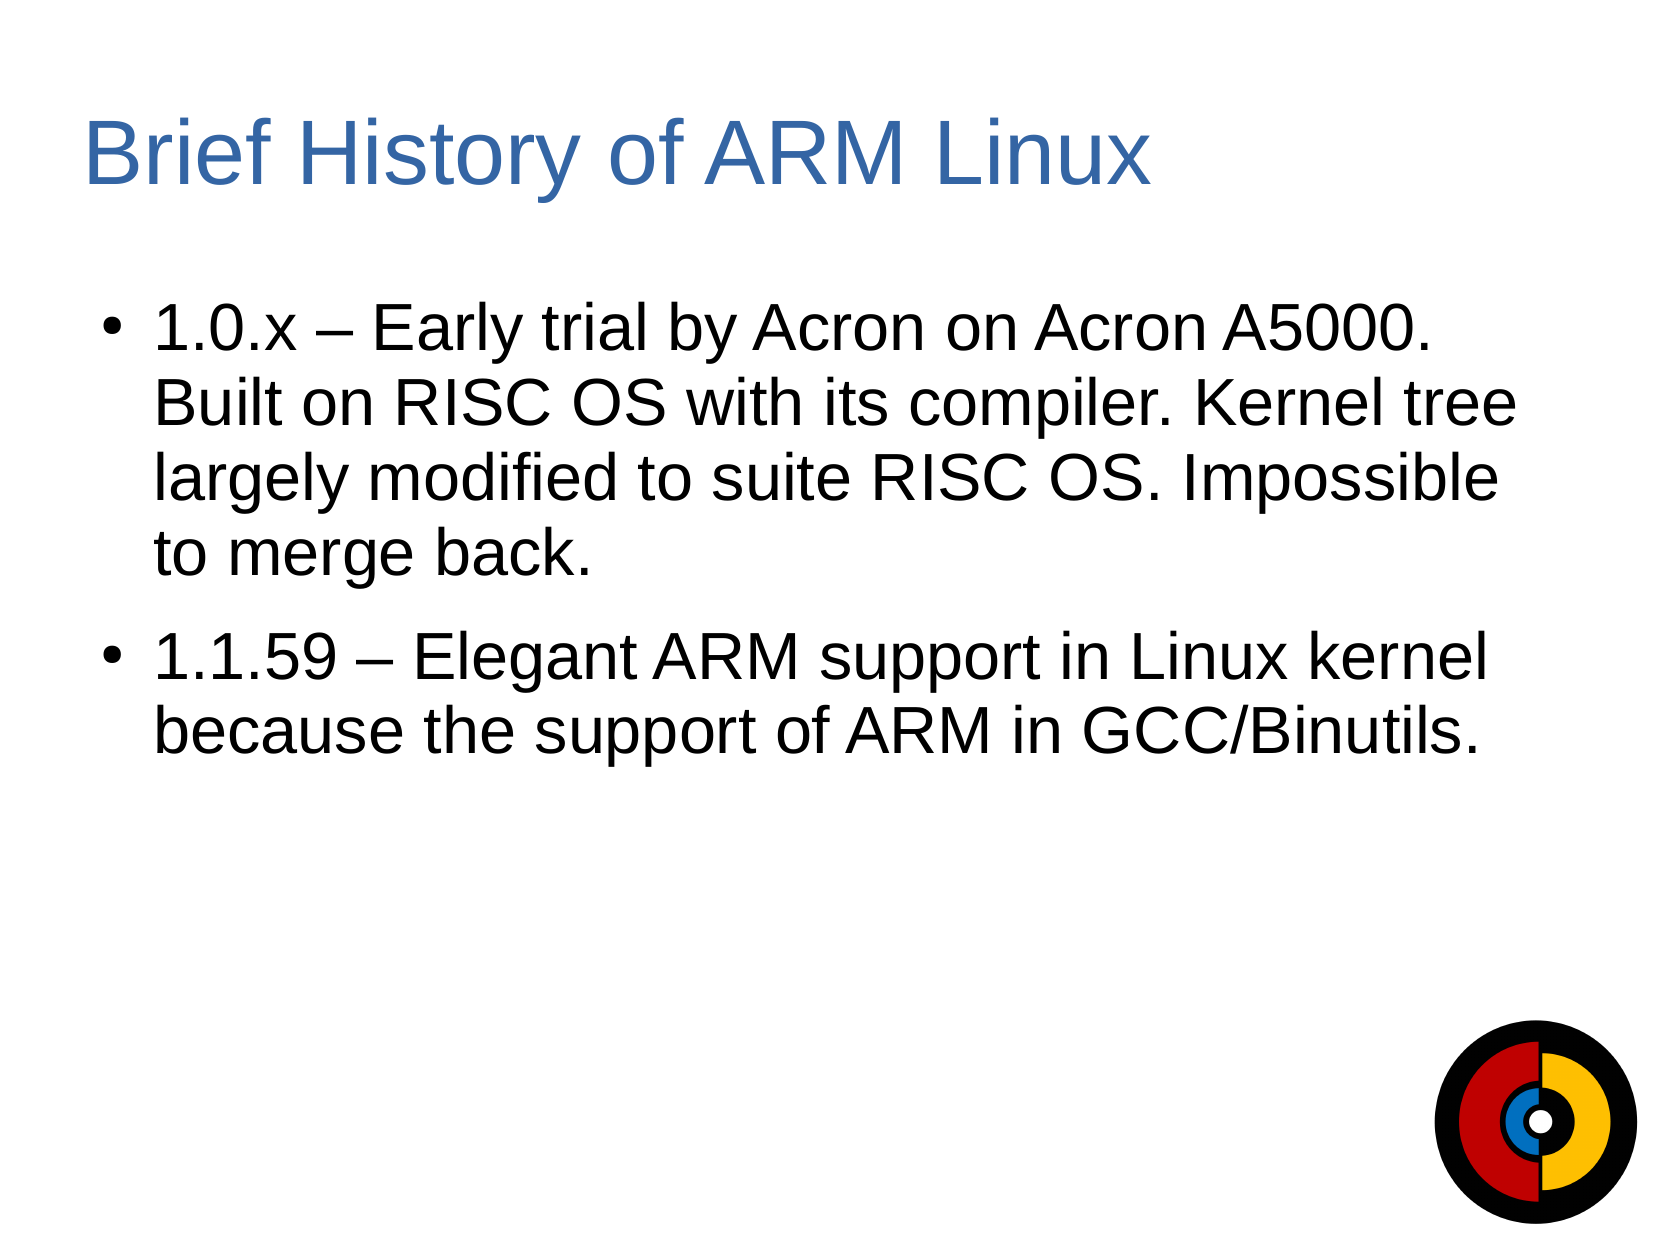

# Brief History of ARM Linux
1.0.x – Early trial by Acron on Acron A5000. Built on RISC OS with its compiler. Kernel tree largely modified to suite RISC OS. Impossible to merge back.
1.1.59 – Elegant ARM support in Linux kernel because the support of ARM in GCC/Binutils.